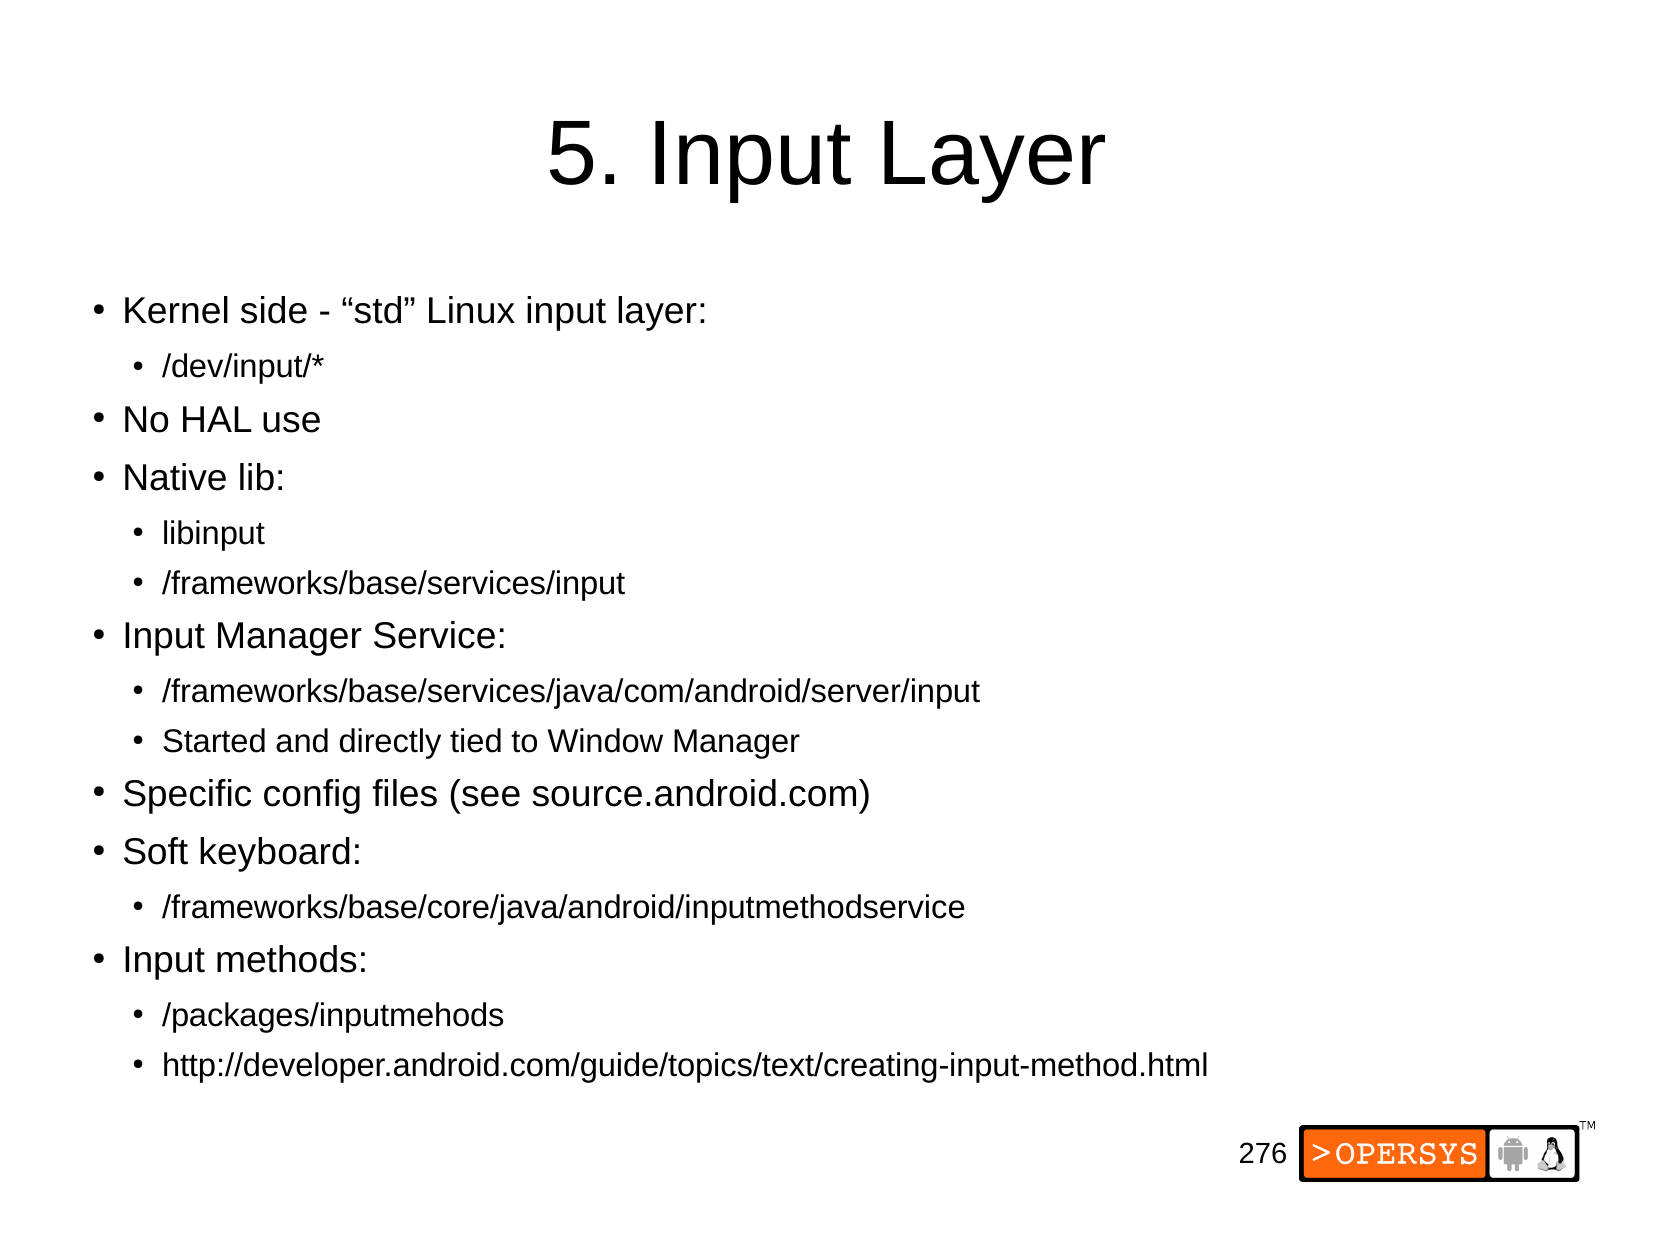

# 5. Input Layer
Kernel side - “std” Linux input layer:
/dev/input/*
No HAL use
Native lib:
libinput
/frameworks/base/services/input
Input Manager Service:
/frameworks/base/services/java/com/android/server/input
Started and directly tied to Window Manager
Specific config files (see source.android.com)
Soft keyboard:
/frameworks/base/core/java/android/inputmethodservice
Input methods:
/packages/inputmehods
http://developer.android.com/guide/topics/text/creating-input-method.html